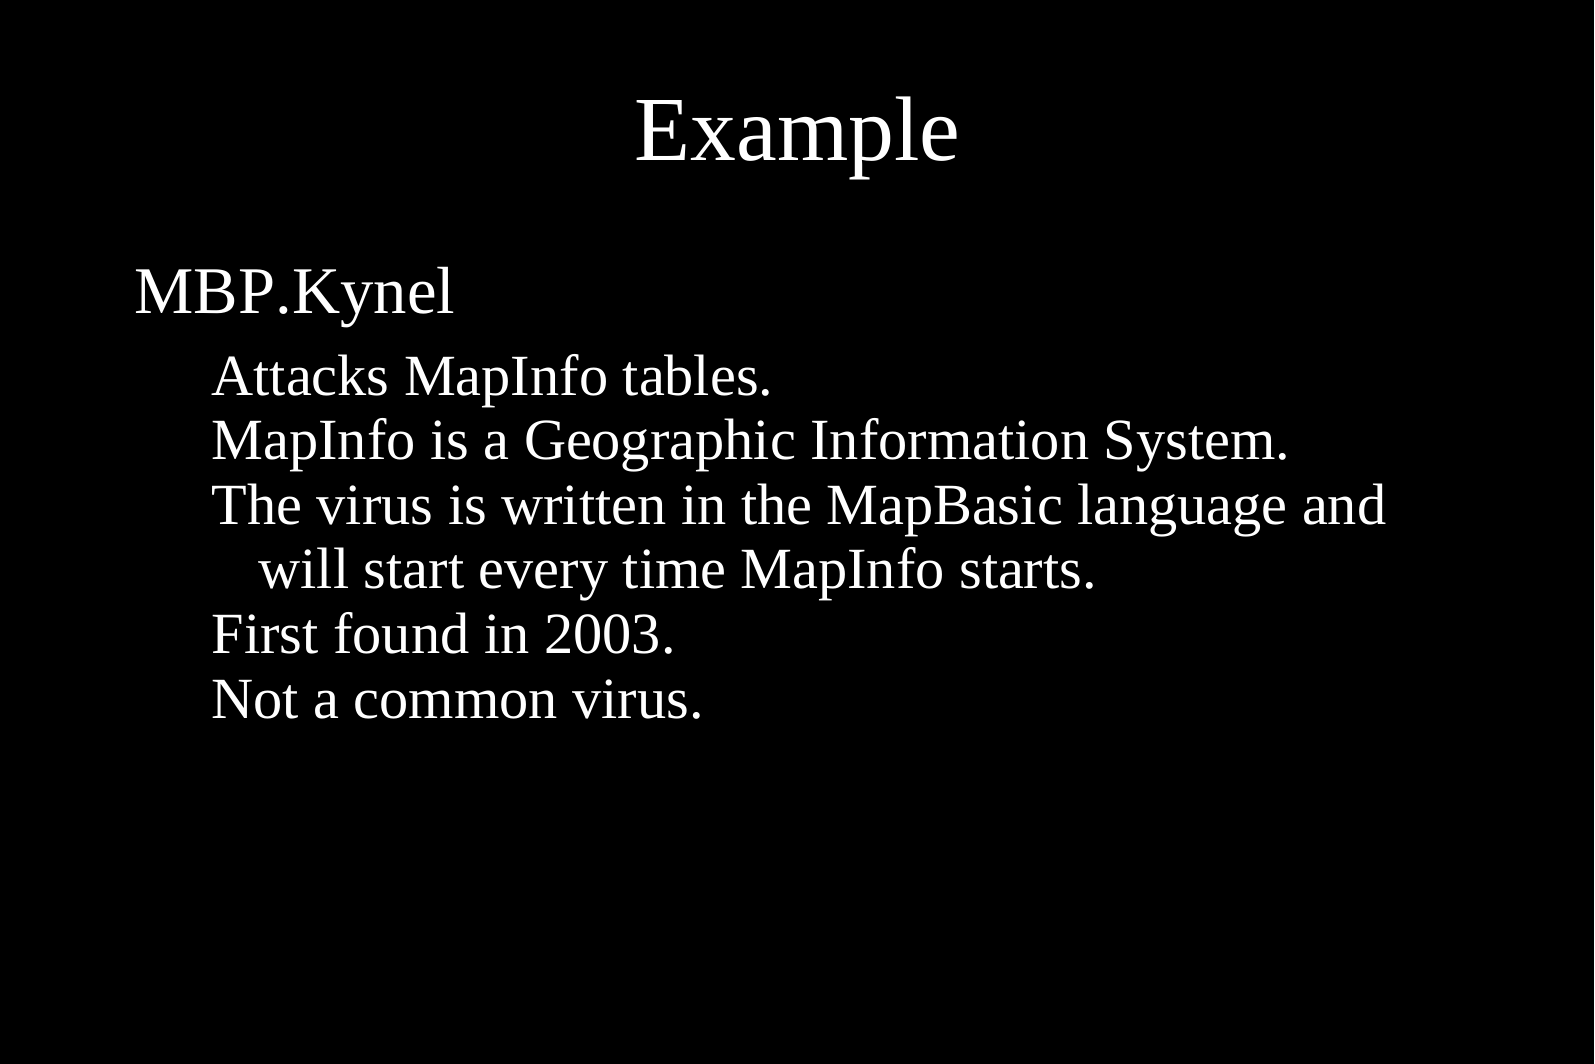

# Example
MBP.Kynel
Attacks MapInfo tables.
MapInfo is a Geographic Information System.
The virus is written in the MapBasic language and will start every time MapInfo starts.
First found in 2003.
Not a common virus.